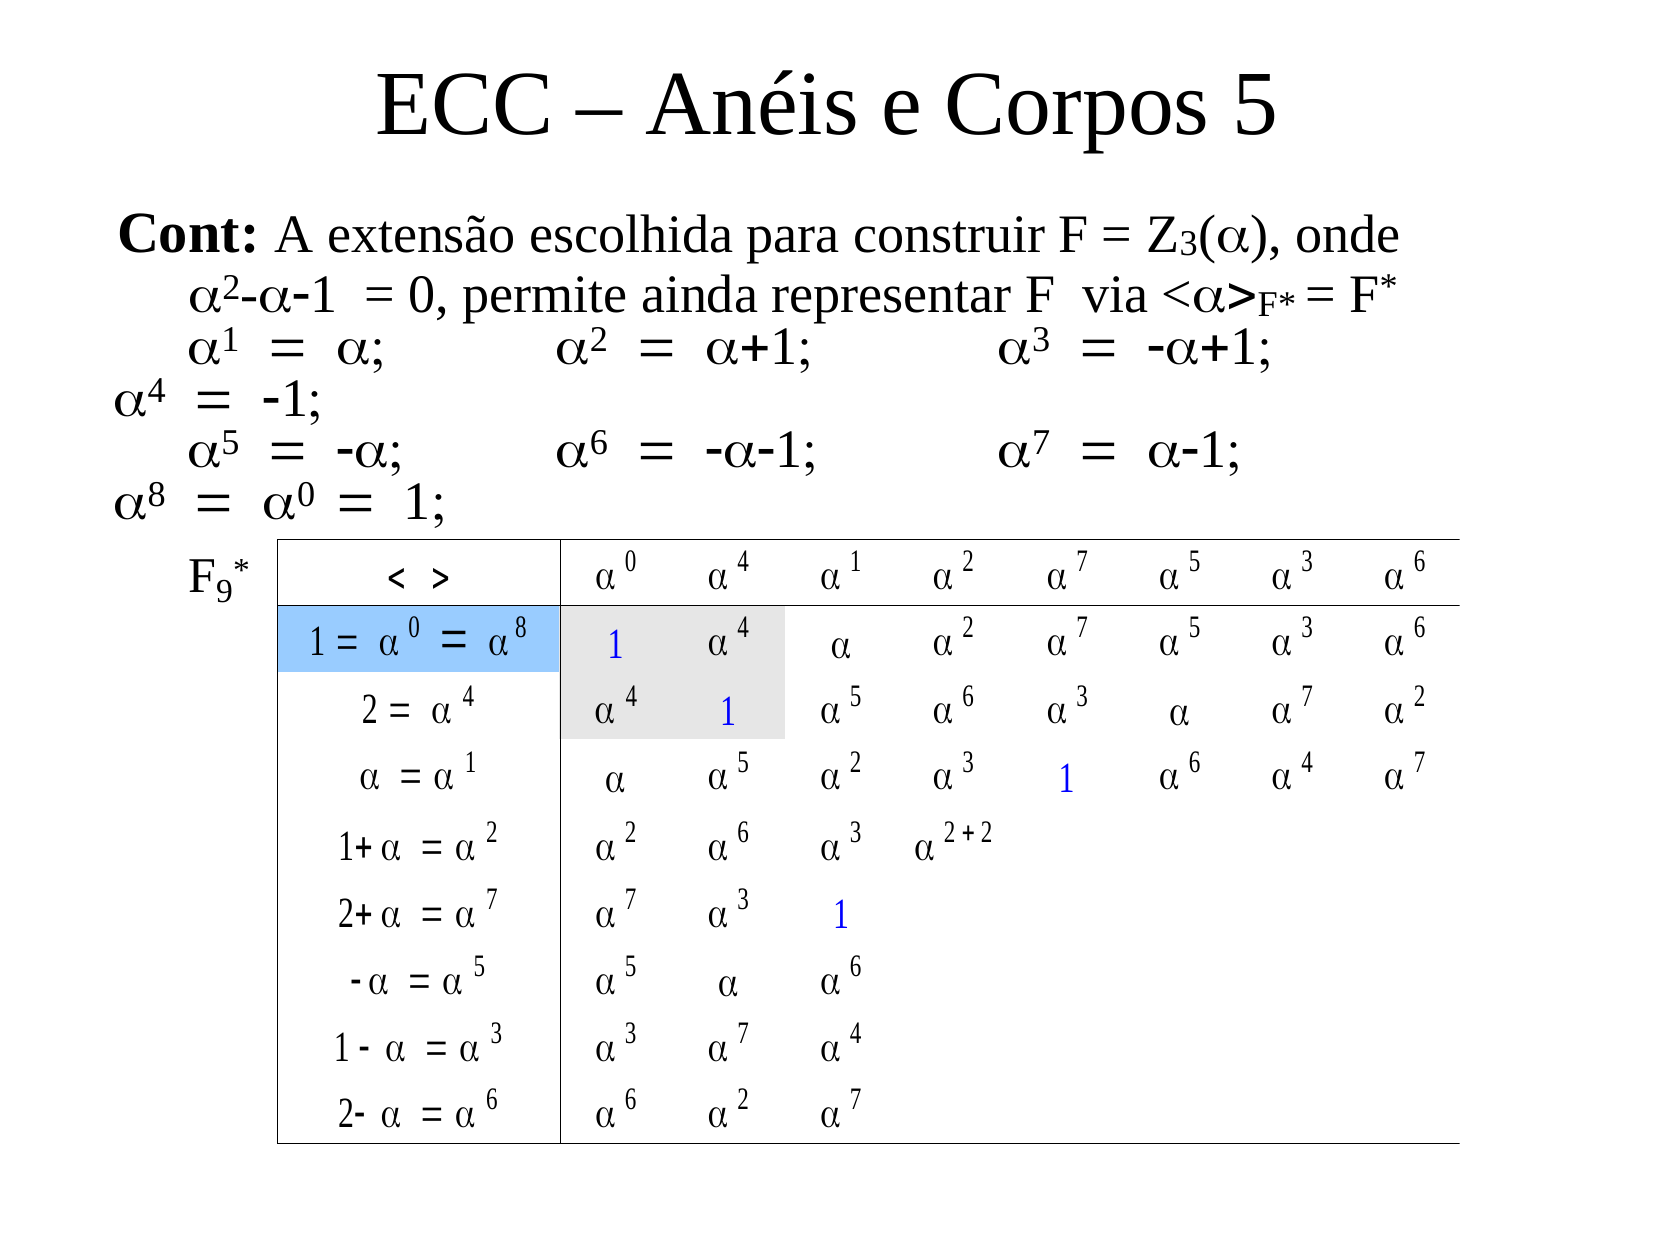

# ECC – Anéis e Corpos 5
Cont: A extensão escolhida para construir F = Z3(), onde
2-= 0, permite ainda representar F via <F* = F*
							
									
F9*